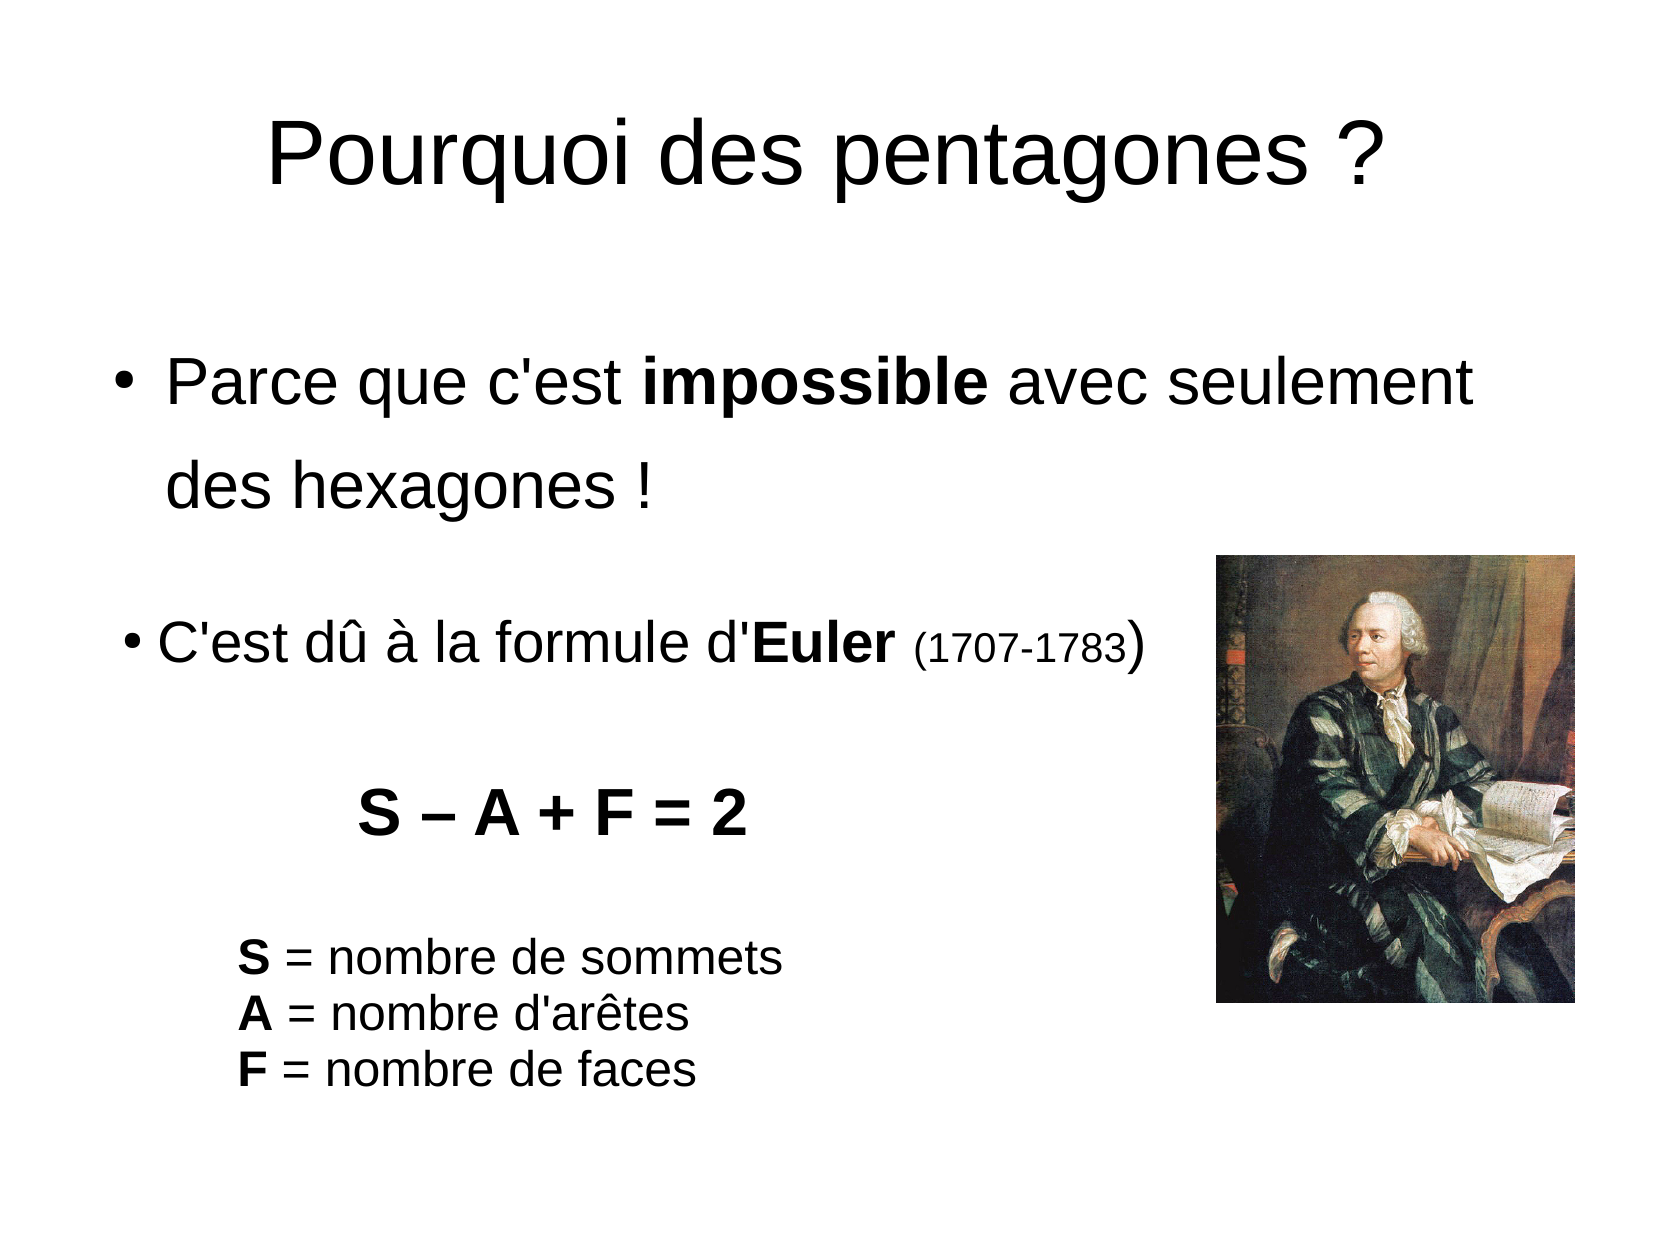

# Pourquoi des pentagones ?
Parce que c'est impossible avec seulement
des hexagones !
C'est dû à la formule d'Euler (1707-1783)
S – A + F = 2
S = nombre de sommets
A = nombre d'arêtes
F = nombre de faces